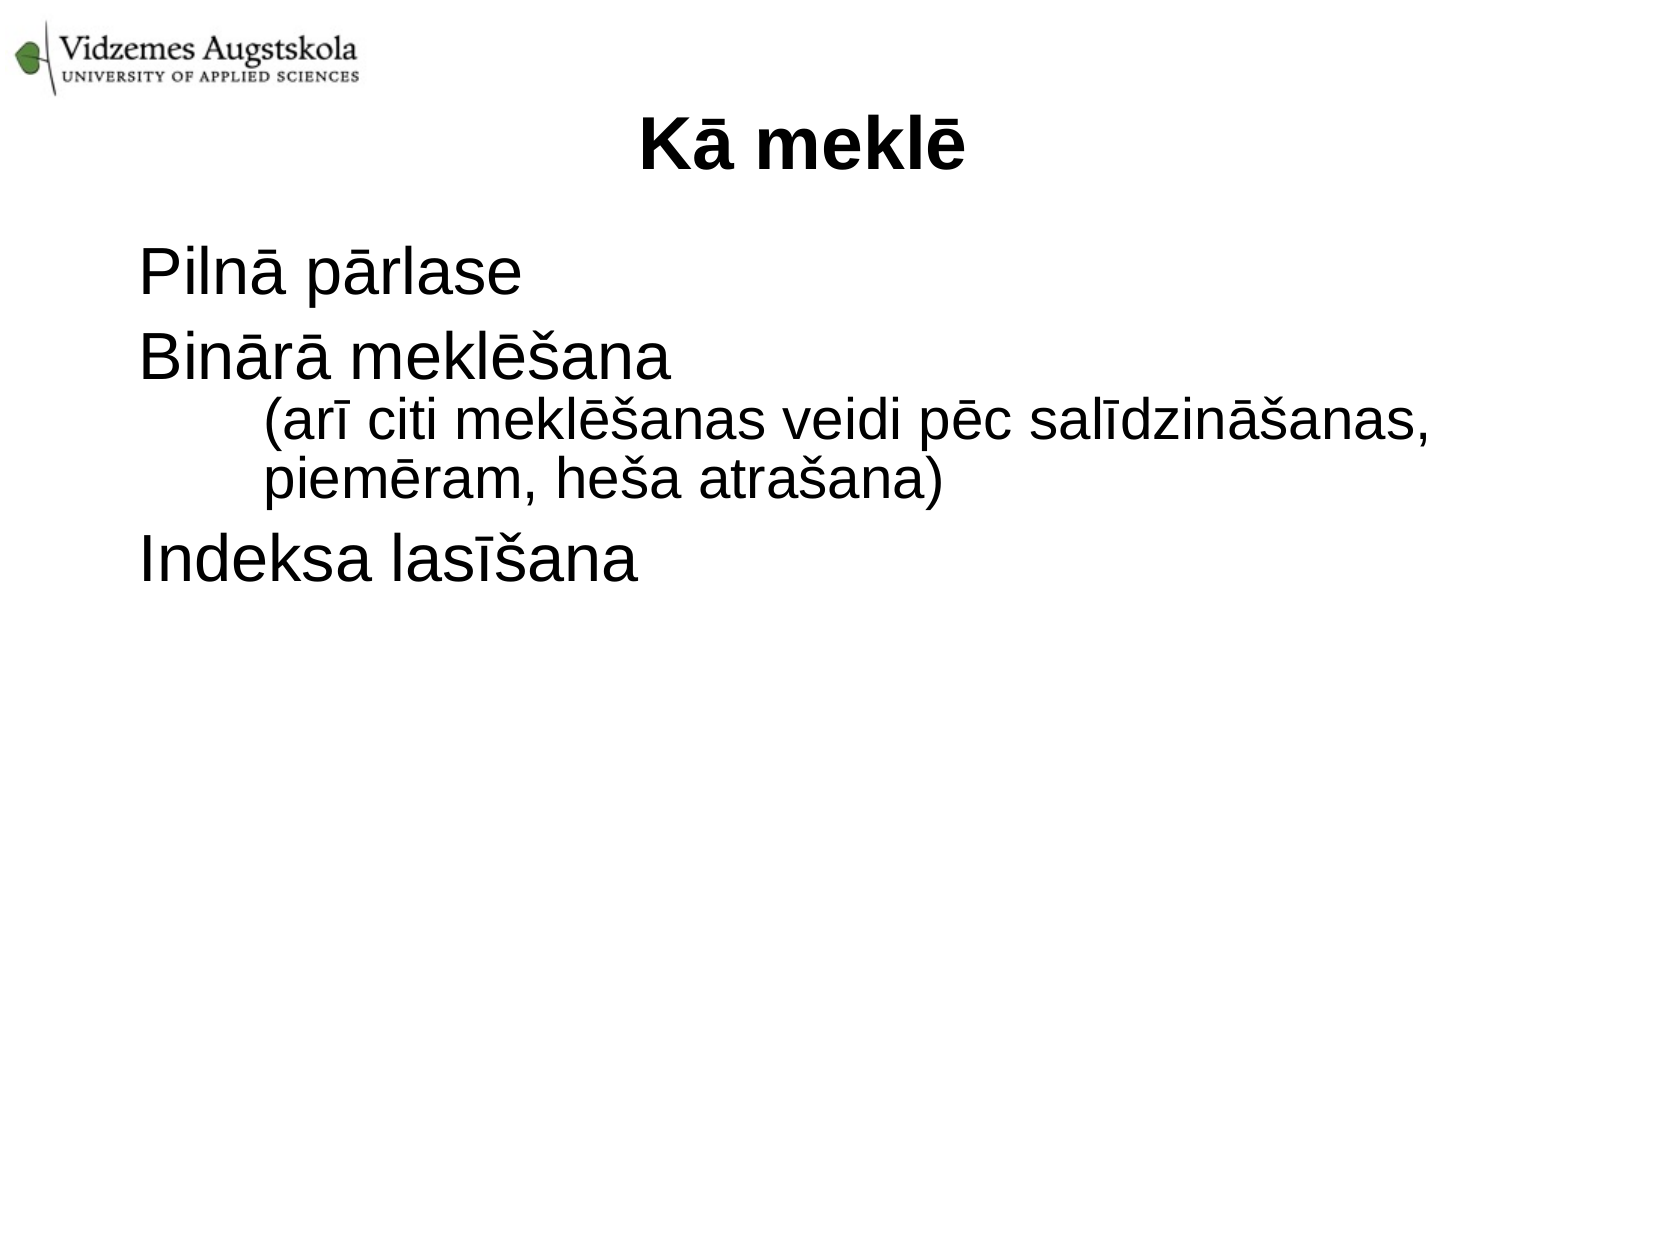

# Kā meklē
Pilnā pārlase
Binārā meklēšana
(arī citi meklēšanas veidi pēc salīdzināšanas, piemēram, heša atrašana)
Indeksa lasīšana